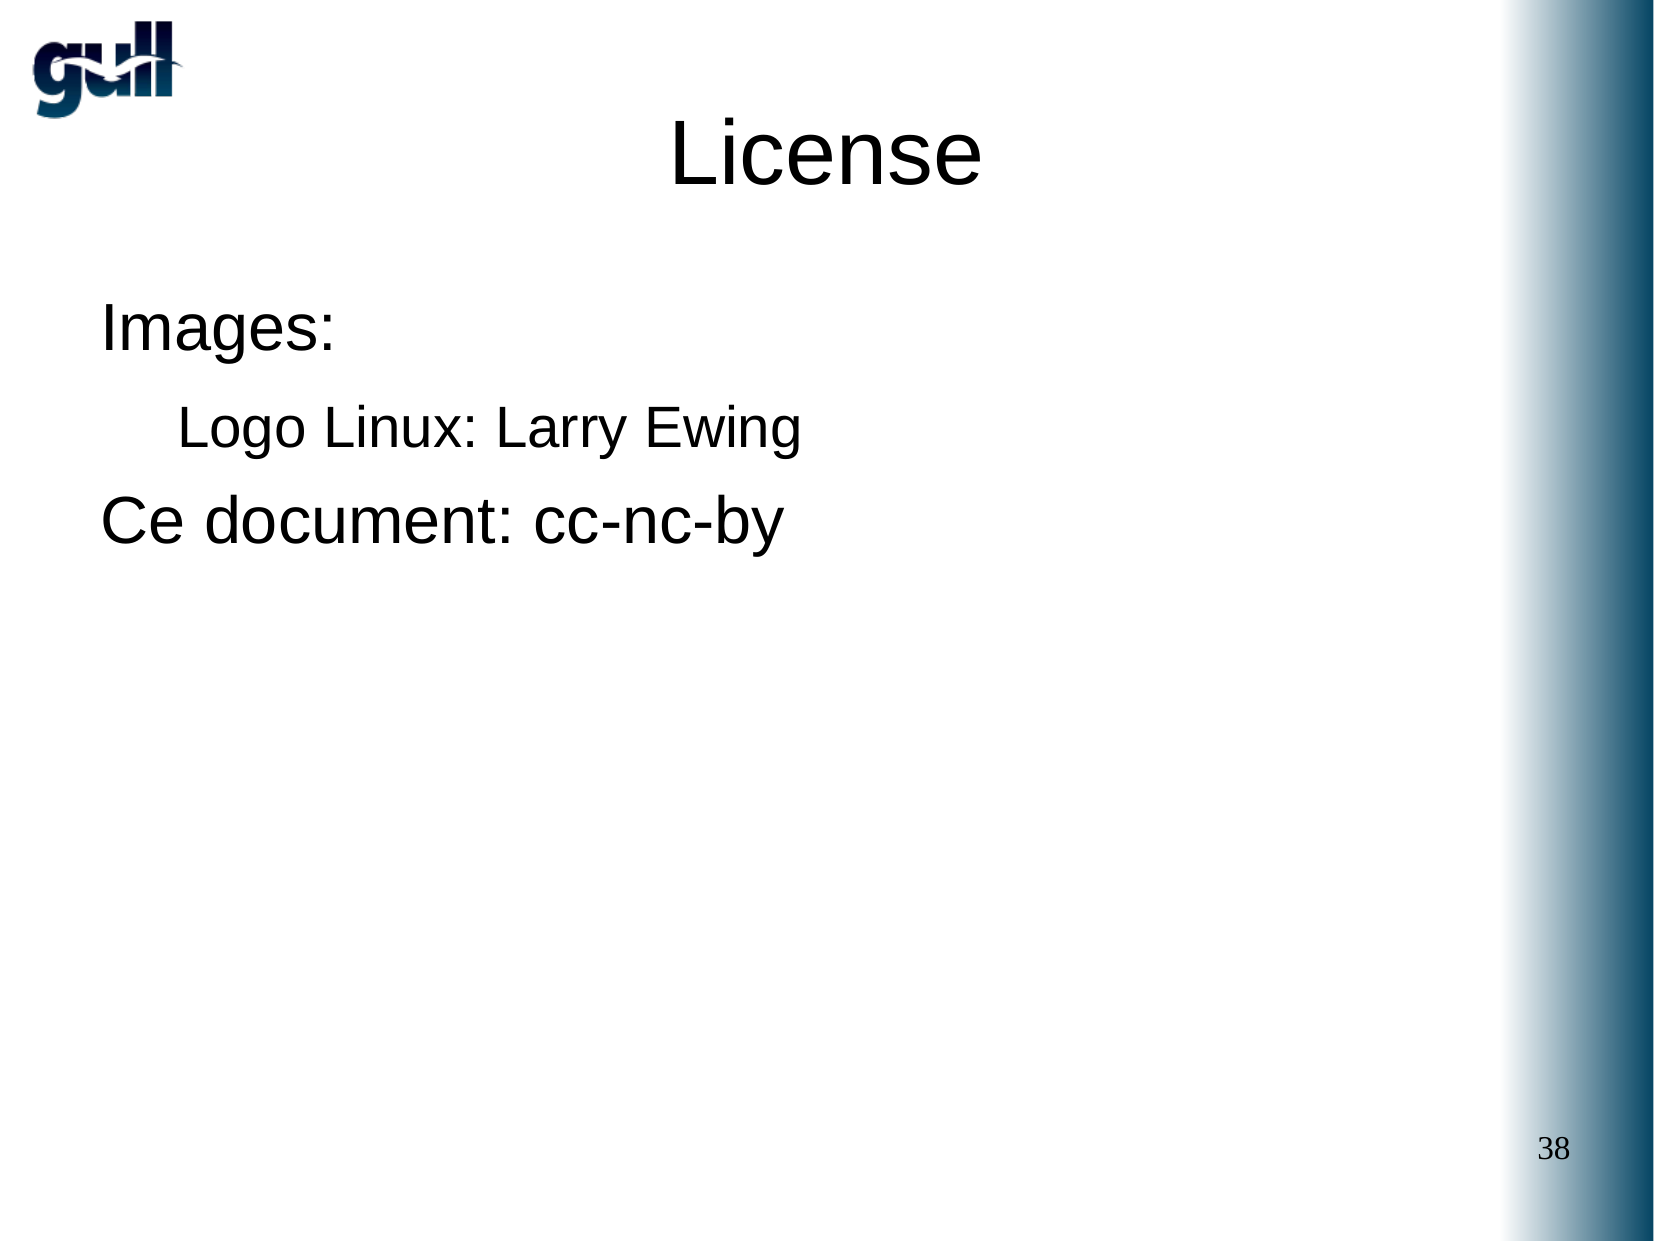

# License
Images:
Logo Linux: Larry Ewing
Ce document: cc-nc-by
38